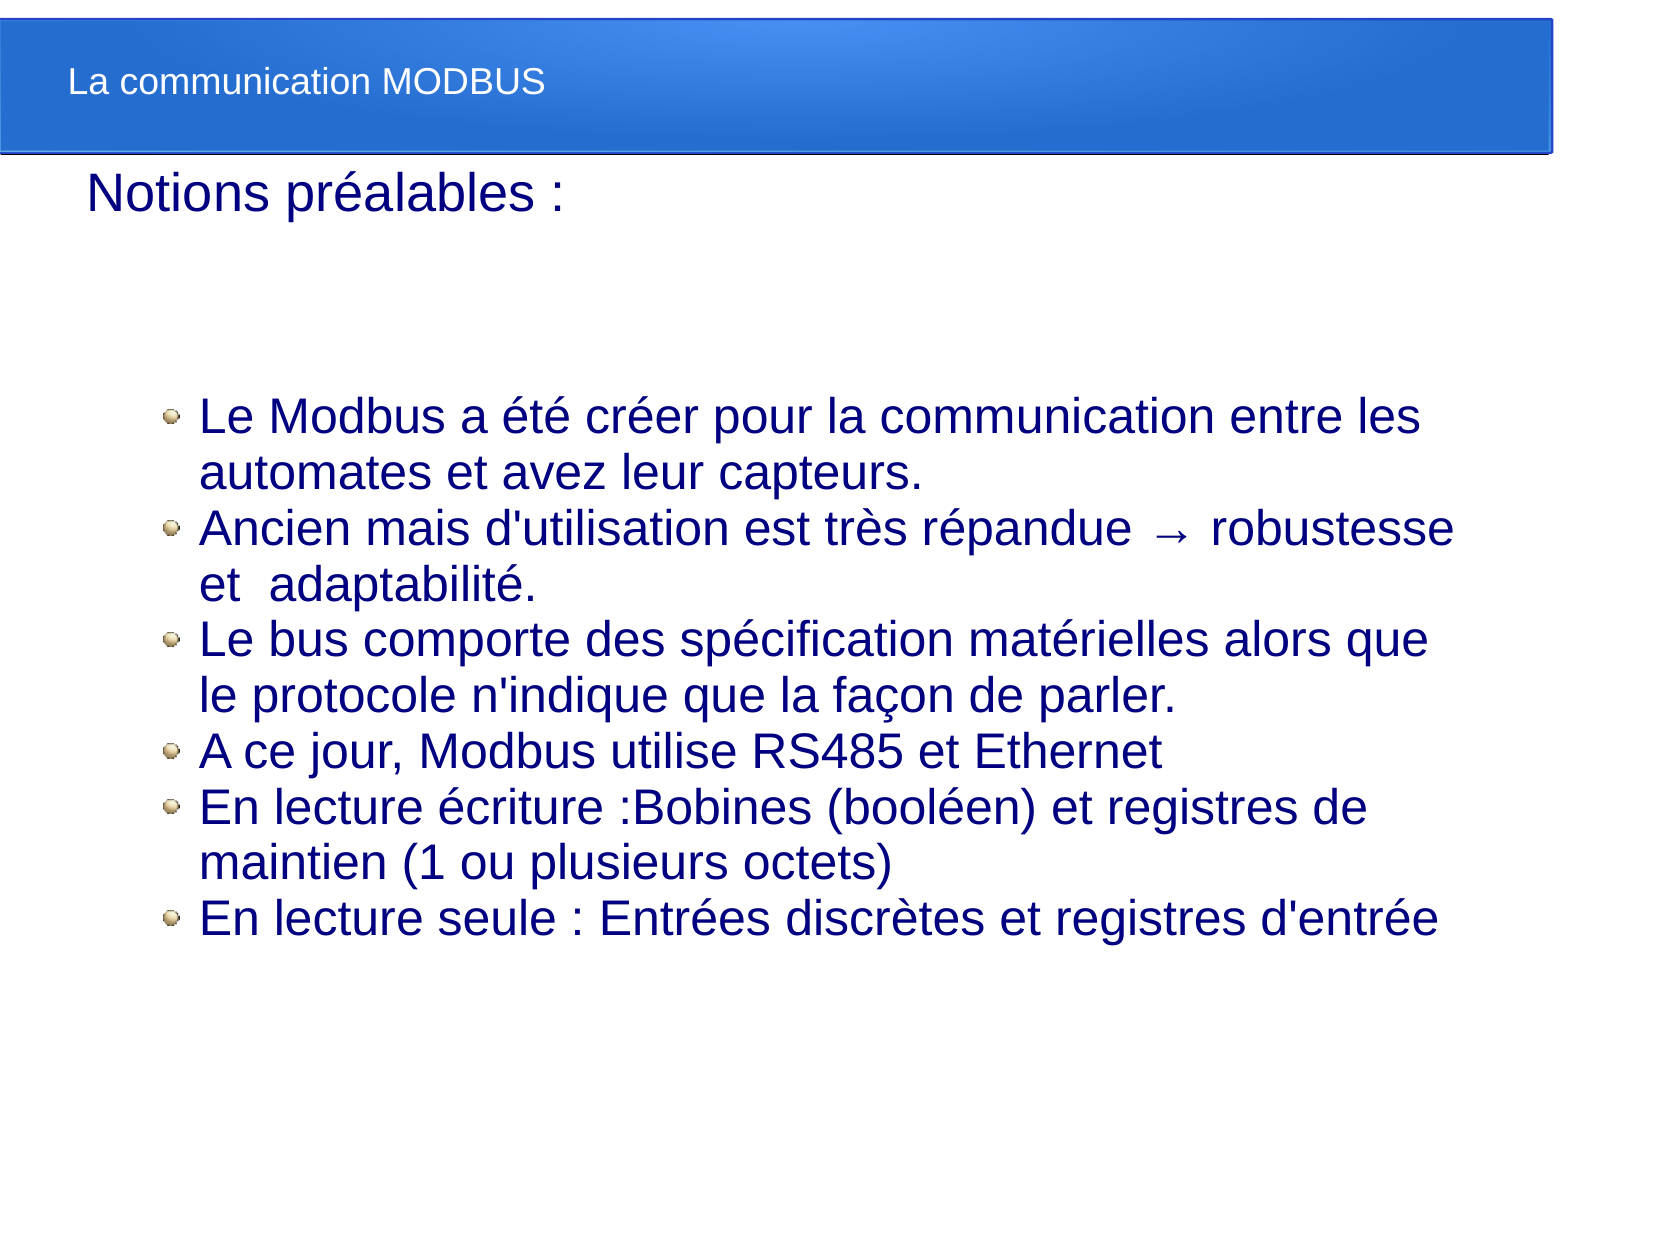

La communication MODBUS
Notions préalables :
Le Modbus a été créer pour la communication entre les automates et avez leur capteurs.
Ancien mais d'utilisation est très répandue → robustesse et adaptabilité.
Le bus comporte des spécification matérielles alors que le protocole n'indique que la façon de parler.
A ce jour, Modbus utilise RS485 et Ethernet
En lecture écriture :Bobines (booléen) et registres de maintien (1 ou plusieurs octets)
En lecture seule : Entrées discrètes et registres d'entrée